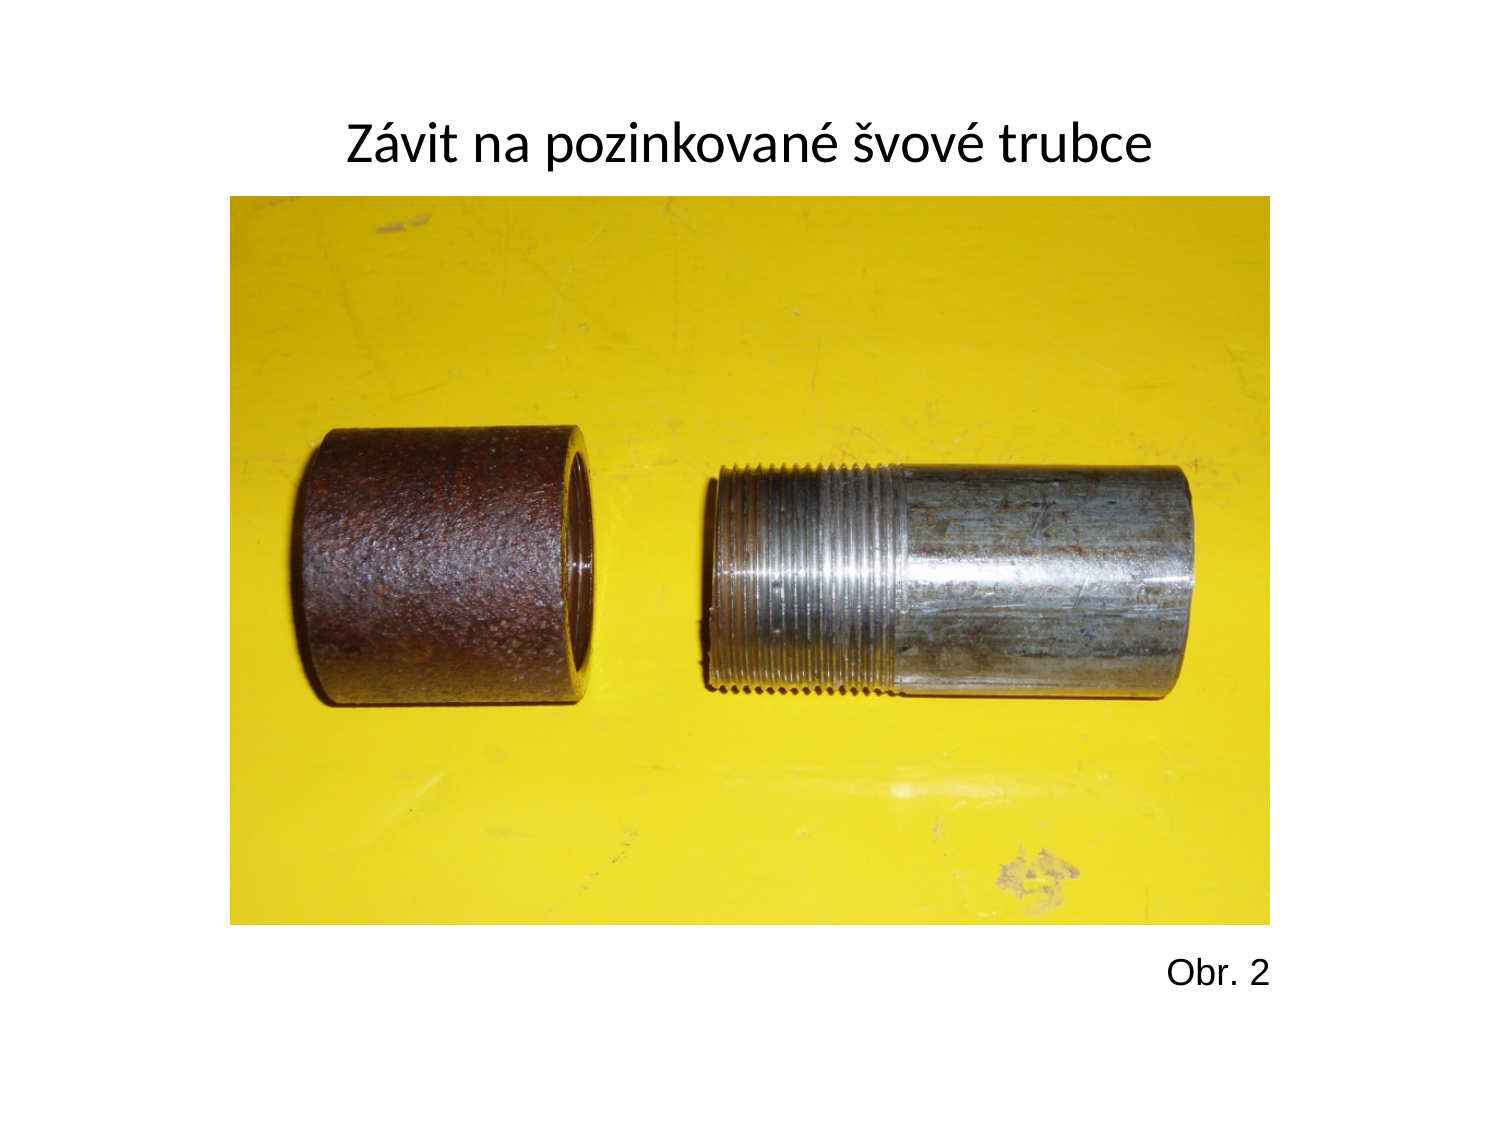

# Závit na pozinkované švové trubce
Obr. 2